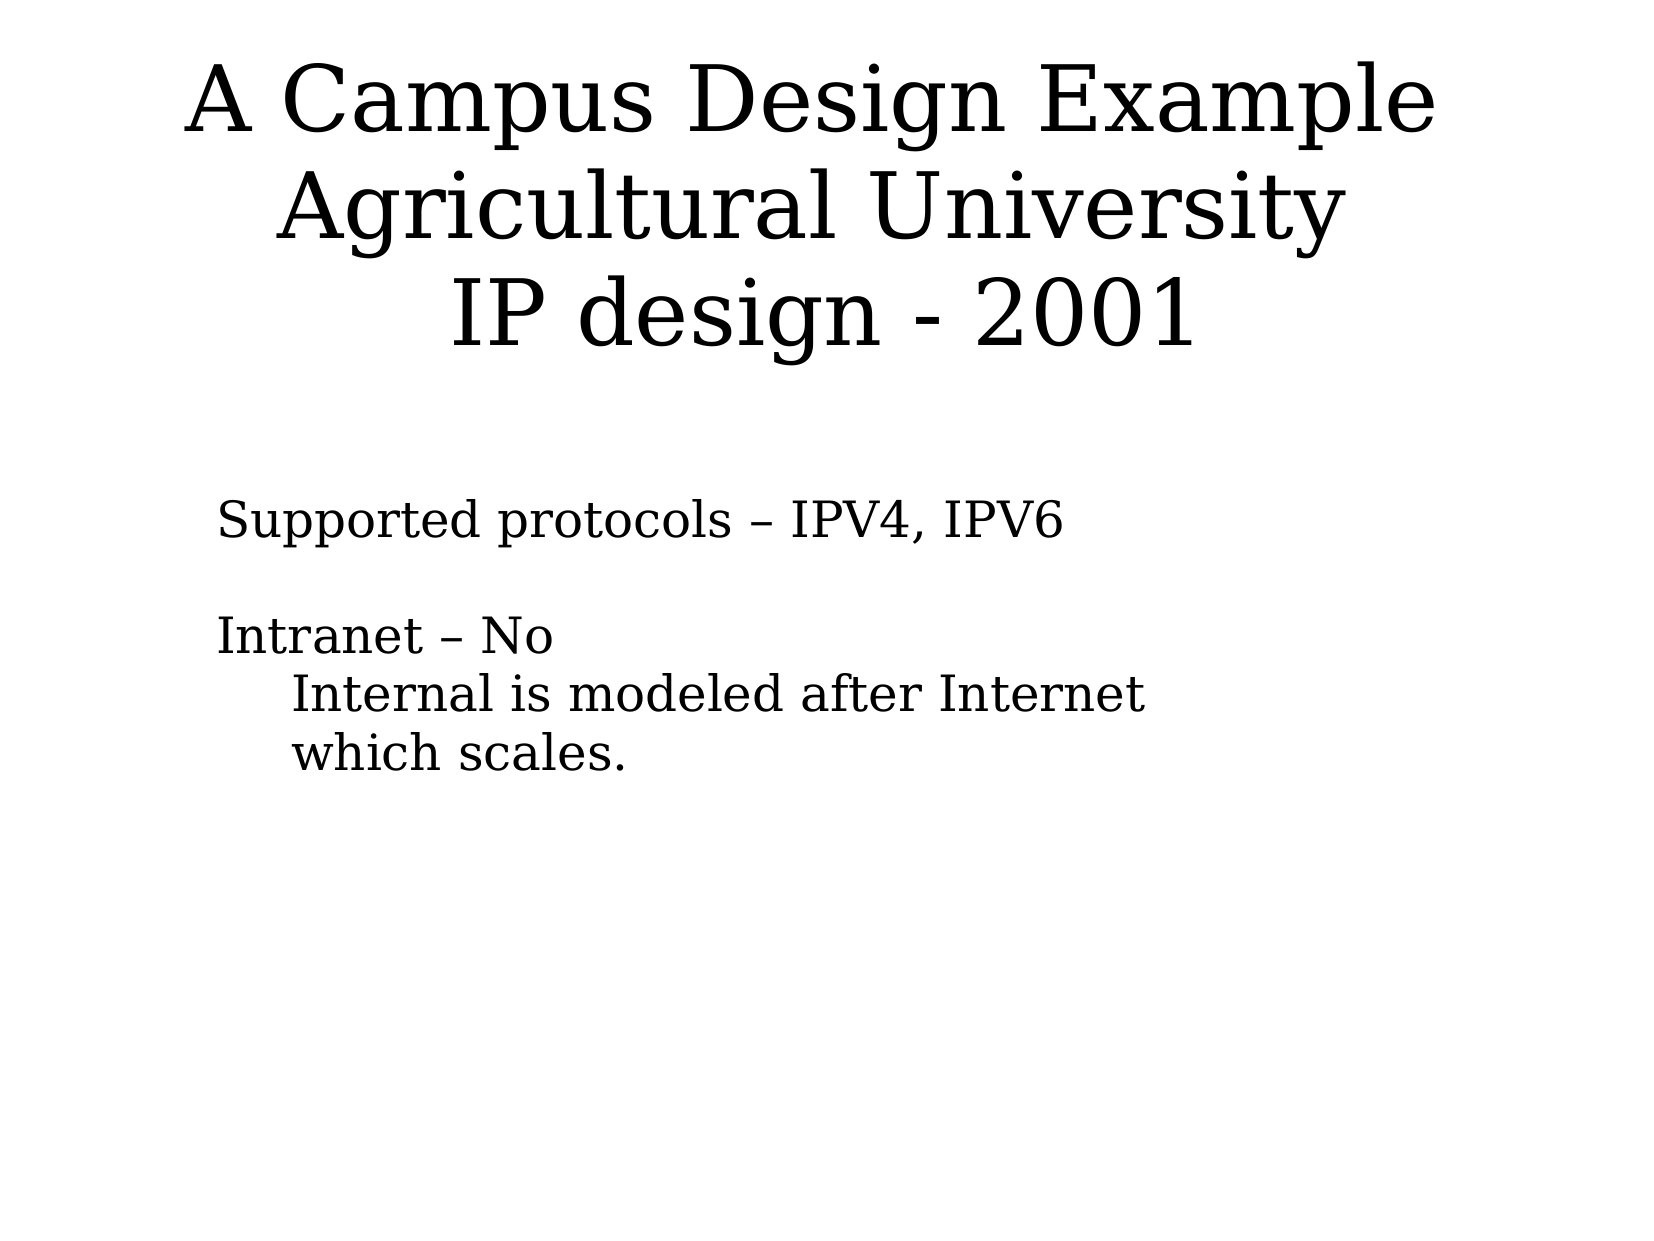

# A Campus Design Example Agricultural University IP design - 2001
Supported protocols – IPV4, IPV6
Intranet – No
	Internal is modeled after Internet
	which scales.